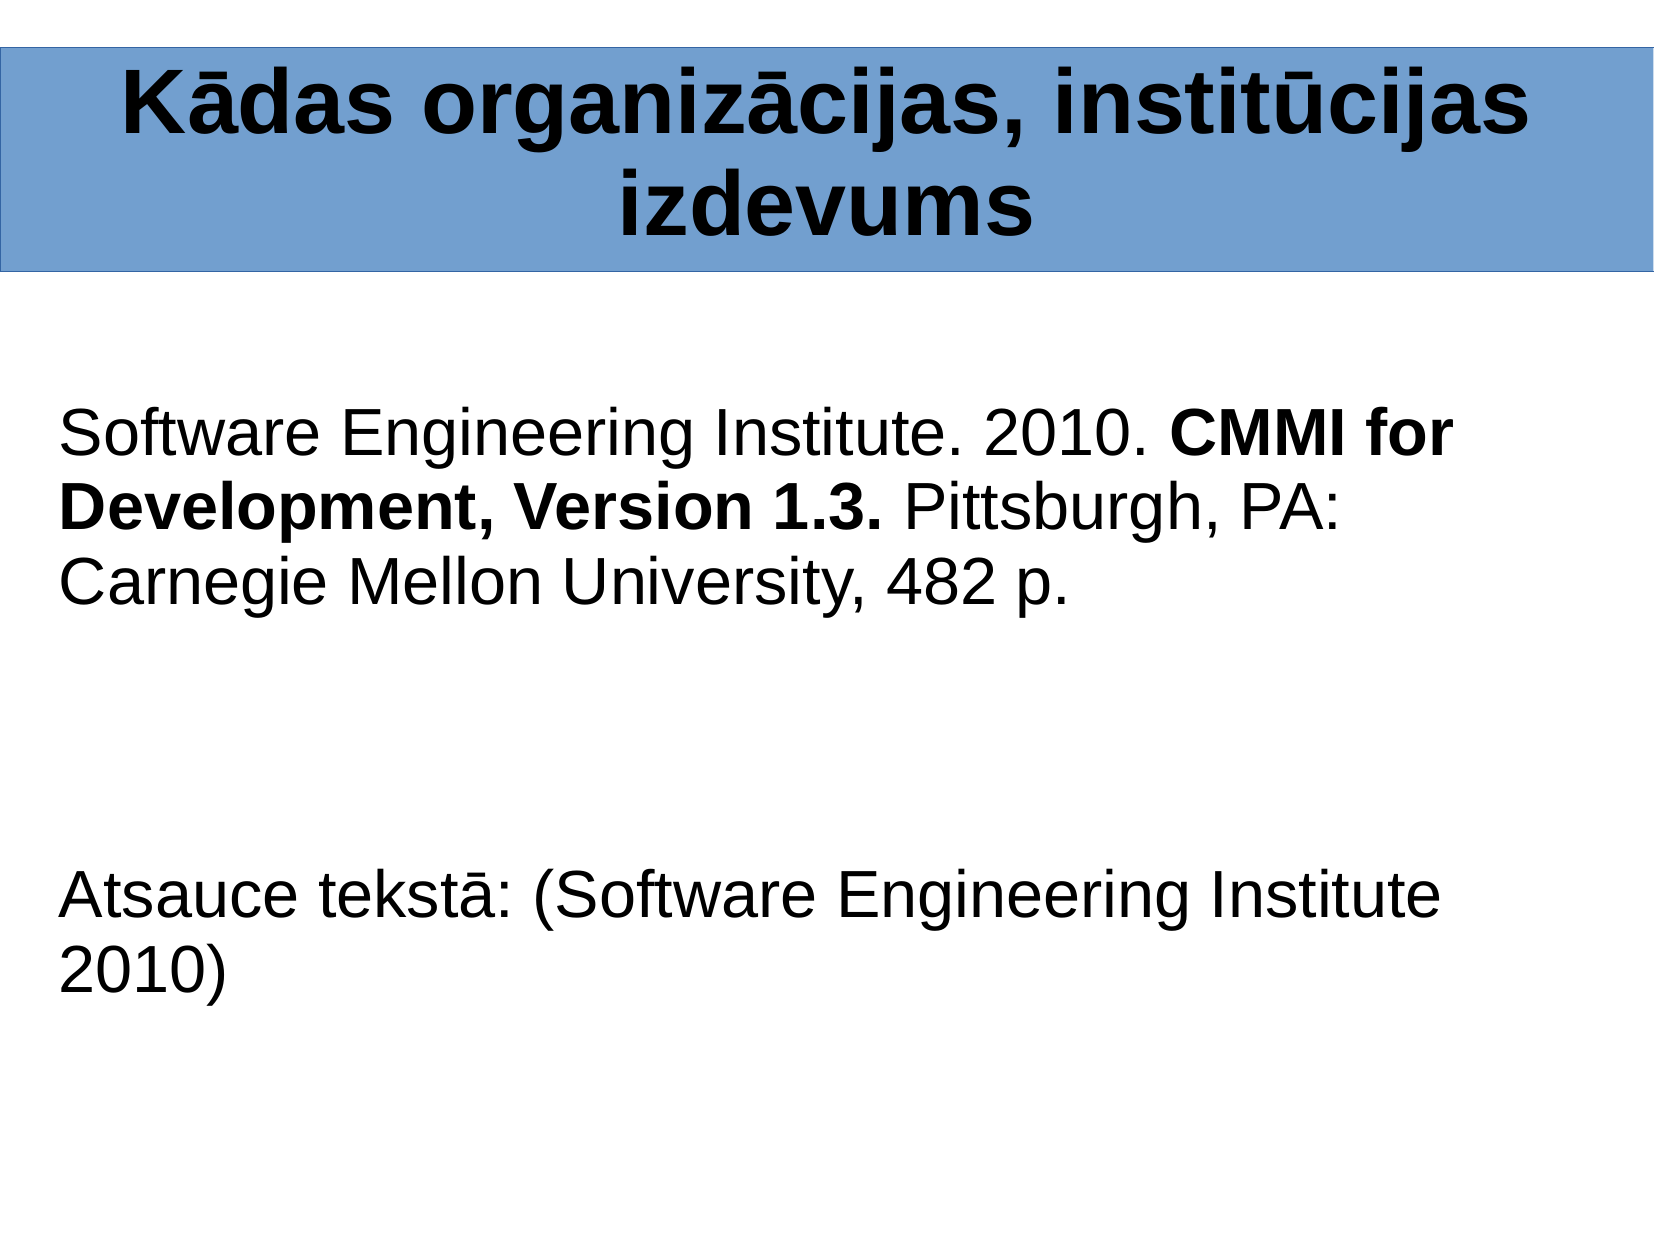

# Kādas organizācijas, institūcijas izdevums
Software Engineering Institute. 2010. CMMI for Development, Version 1.3. Pittsburgh, PA: Carnegie Mellon University, 482 p.
Atsauce tekstā: (Software Engineering Institute 2010)